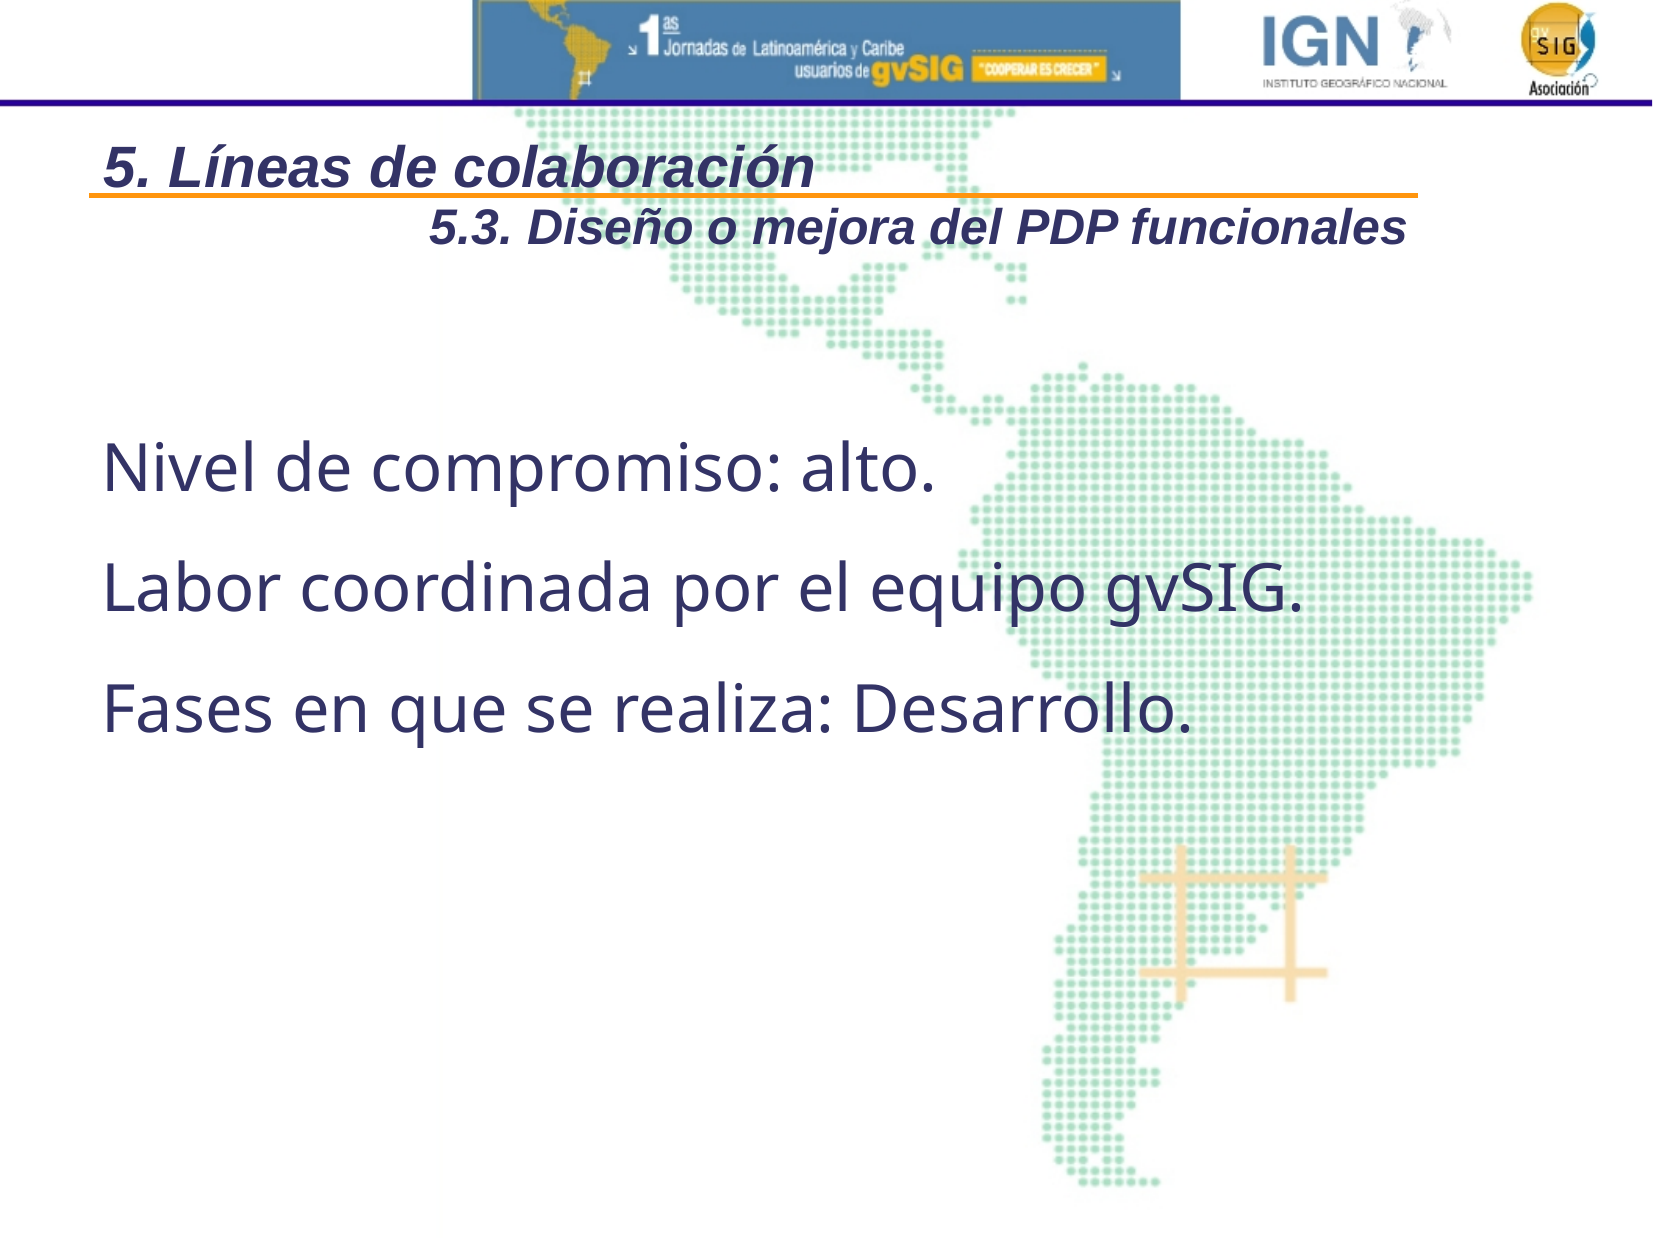

5. Líneas de colaboración
5.3. Diseño o mejora del PDP funcionales
# Nivel de compromiso: alto.
Labor coordinada por el equipo gvSIG.
Fases en que se realiza: Desarrollo.